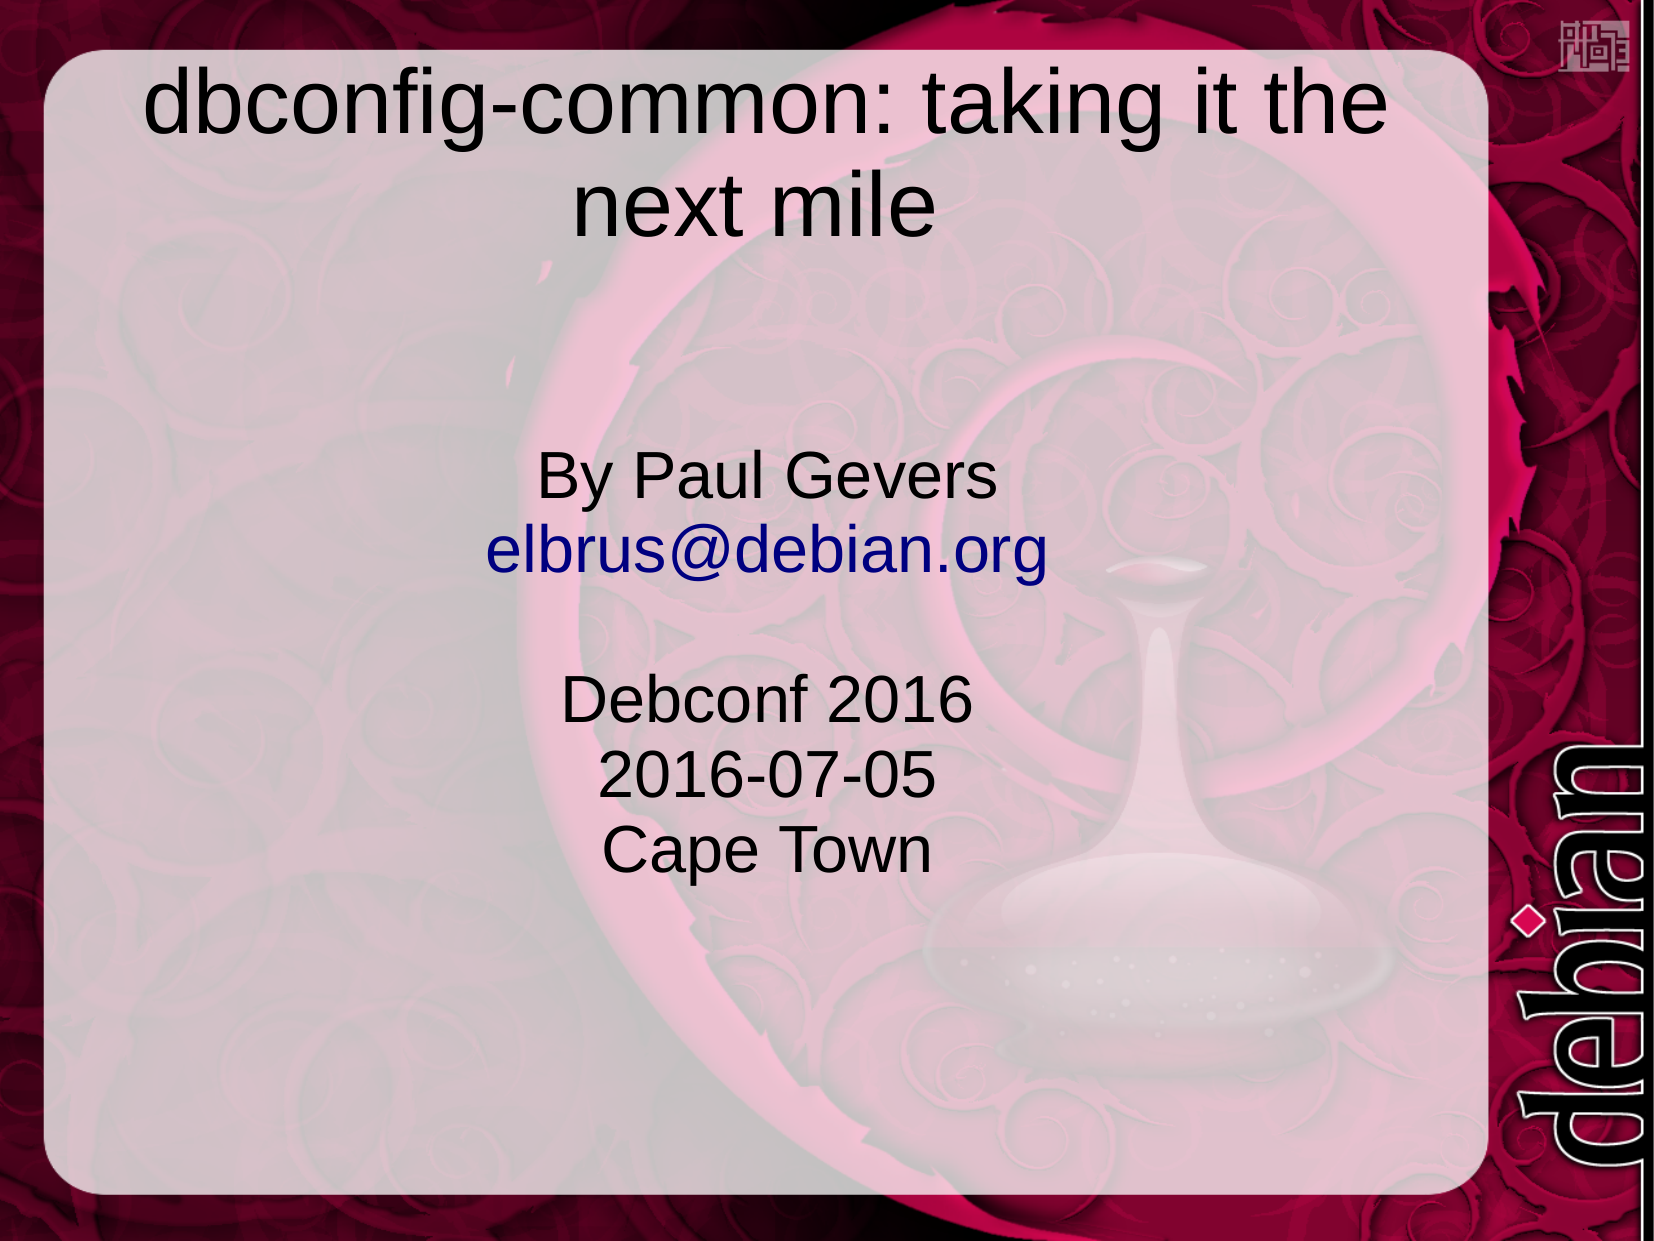

# dbconfig-common: taking it the next mile
By Paul Gevers
elbrus@debian.org
Debconf 2016
2016-07-05
Cape Town